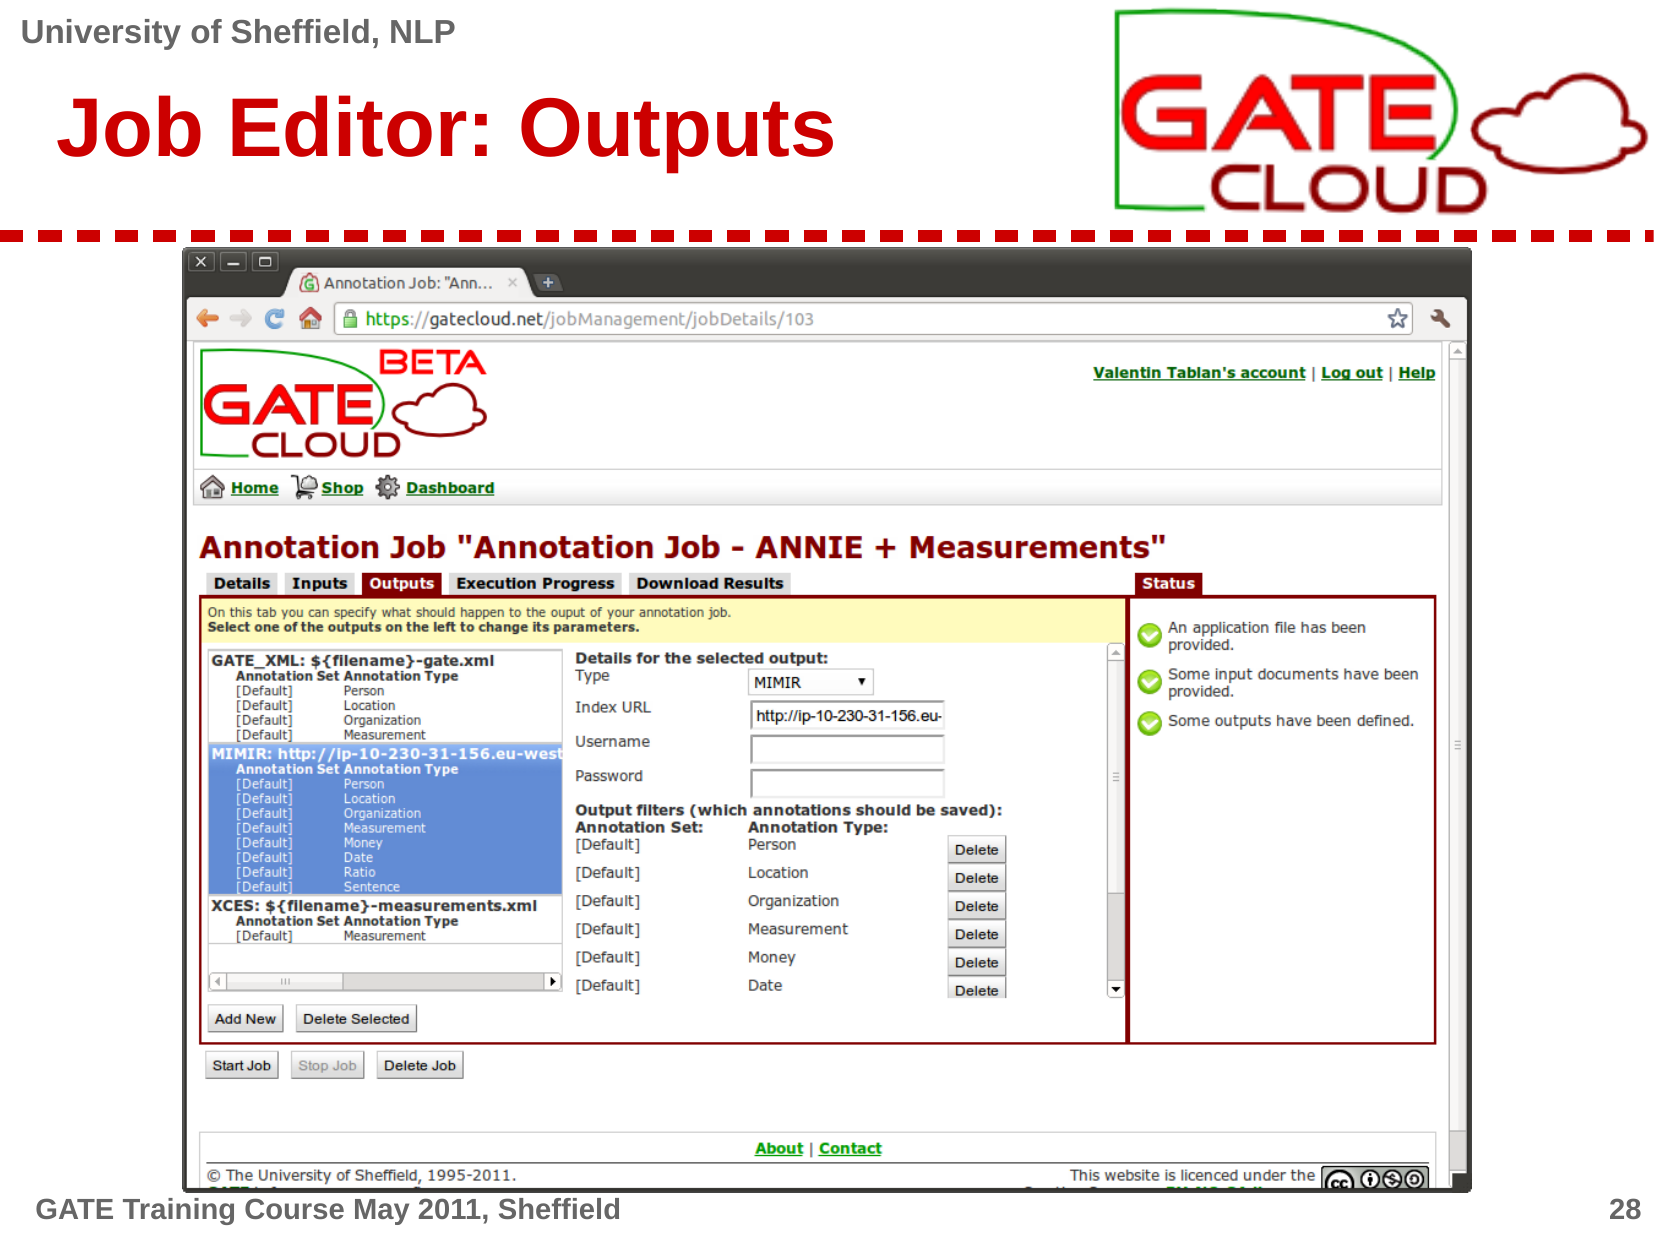

# Job Editor: Outputs
GATE Training Course May 2011, Sheffield
28